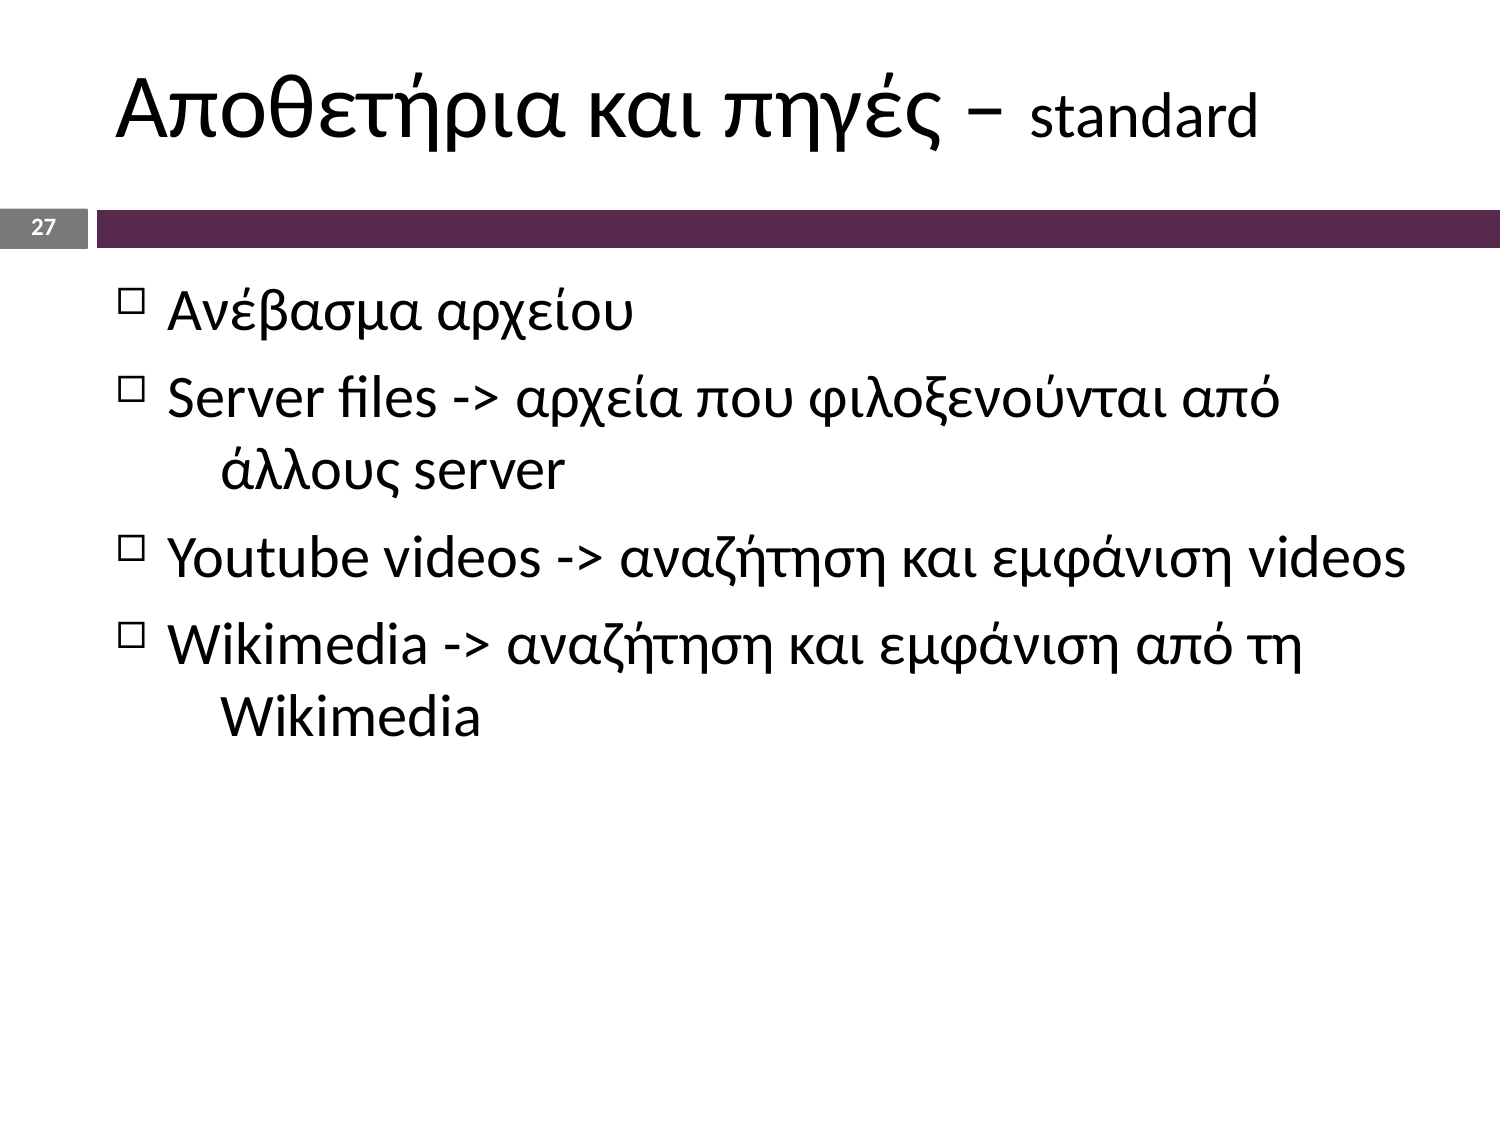

# Αποθετήρια και πηγές – standard
Ανέβασμα αρχείου
Server files -> αρχεία που φιλοξενούνται από άλλους server
Youtube videos -> αναζήτηση και εμφάνιση videos
Wikimedia -> αναζήτηση και εμφάνιση από τη Wikimedia